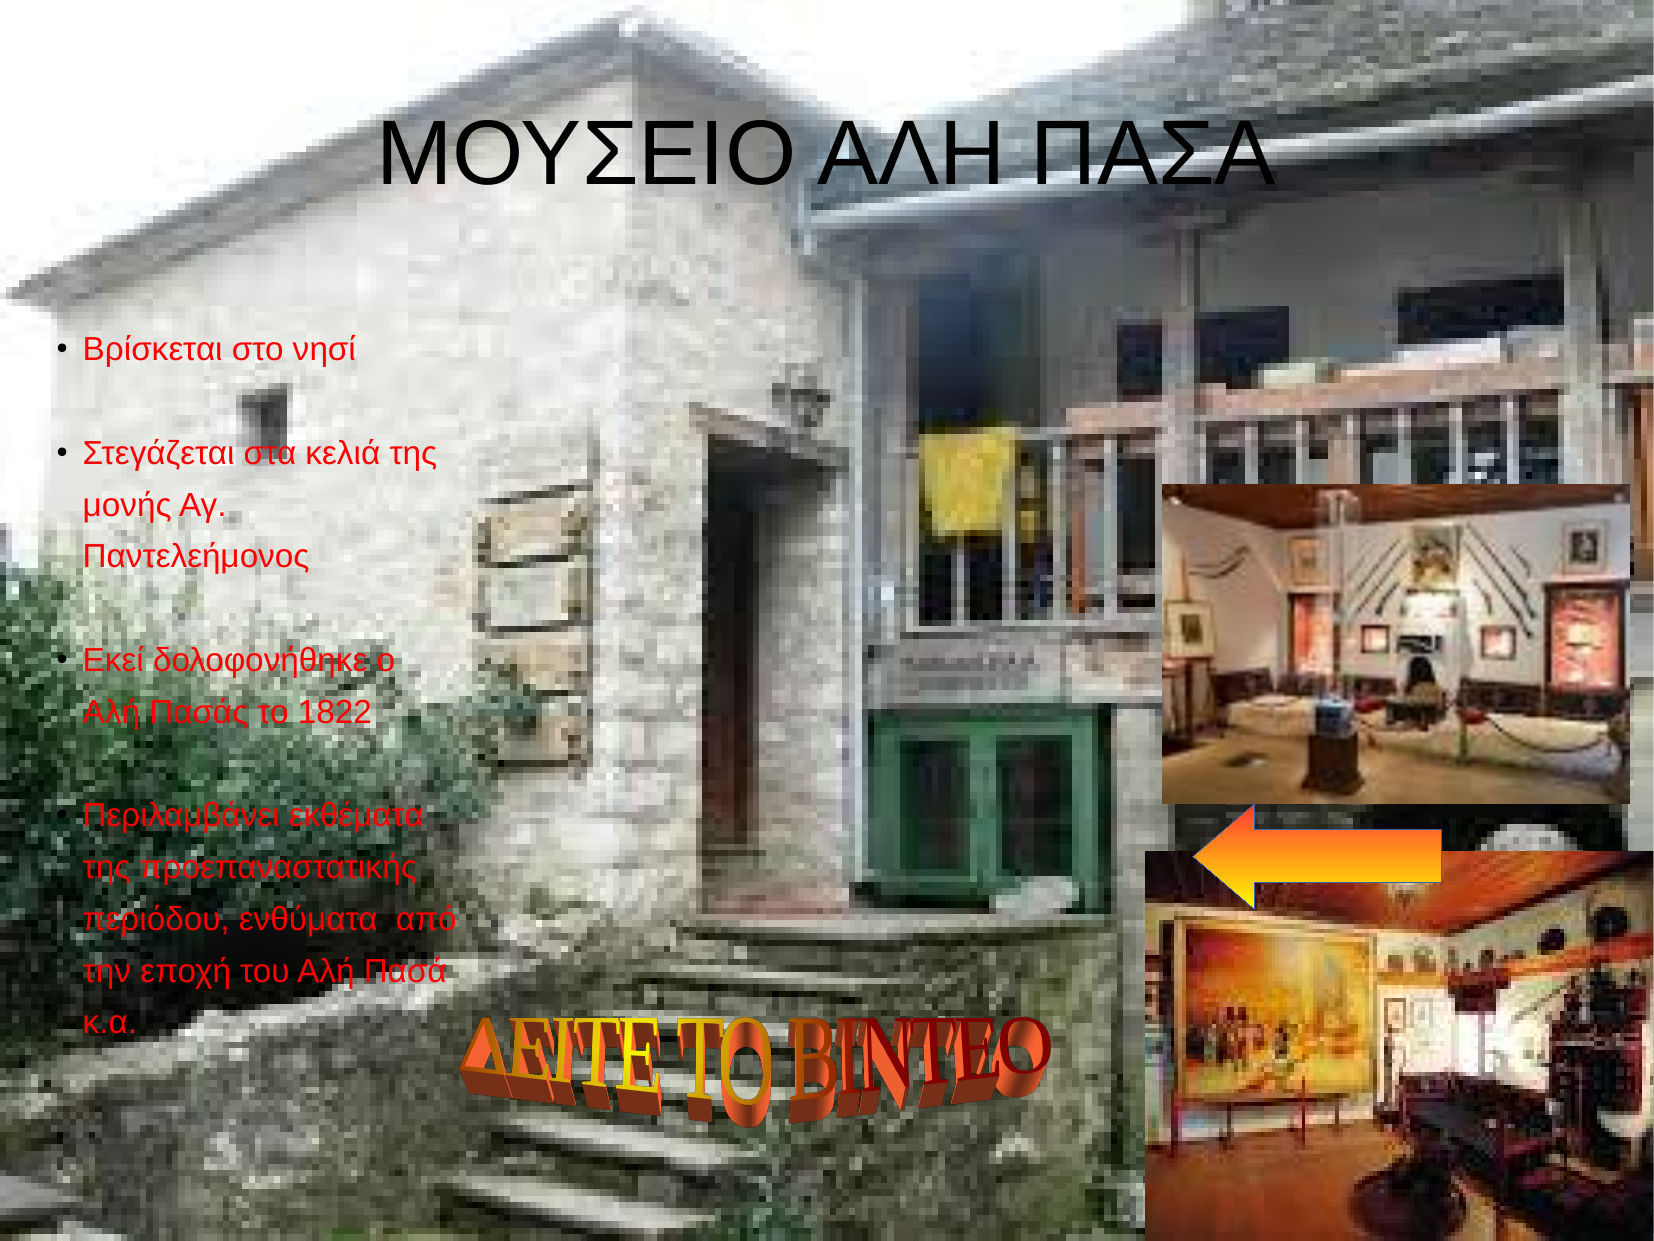

# ΜΟΥΣΕΙΟ ΑΛΗ ΠΑΣΑ
Βρίσκεται στο νησί
Στεγάζεται στα κελιά της
μονής Αγ.
Παντελεήμονος
Εκεί δολοφονήθηκε ο
Αλή Πασάς το 1822
Περιλαμβάνει εκθέματα
της προεπαναστατικής
περιόδου, ενθύματα από
την εποχή του Αλή Πασά
κ.α.
ΔΕΙΤΕ ΤΟ ΒΙΝΤΕΟ